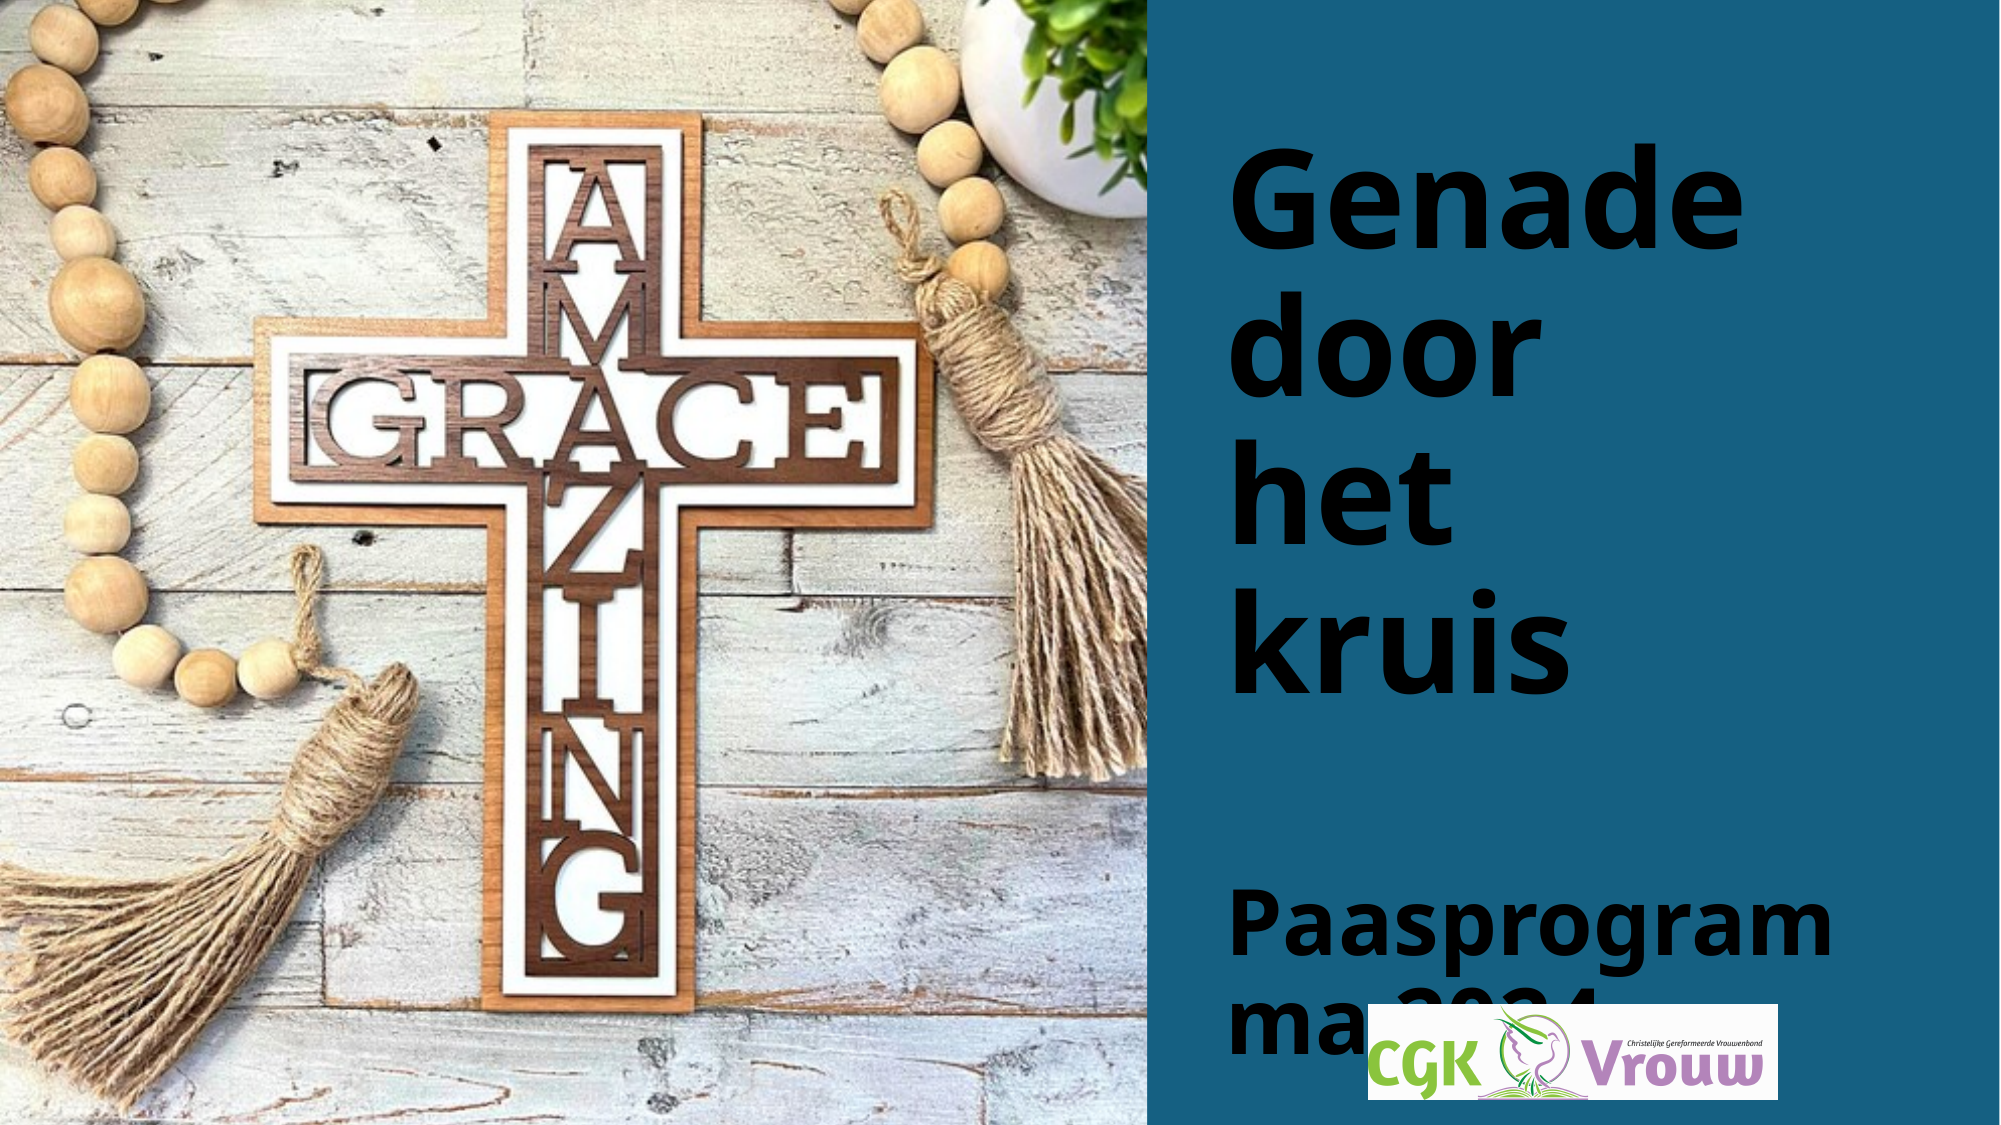

# Genade door het kruis
Paasprogramma 2024